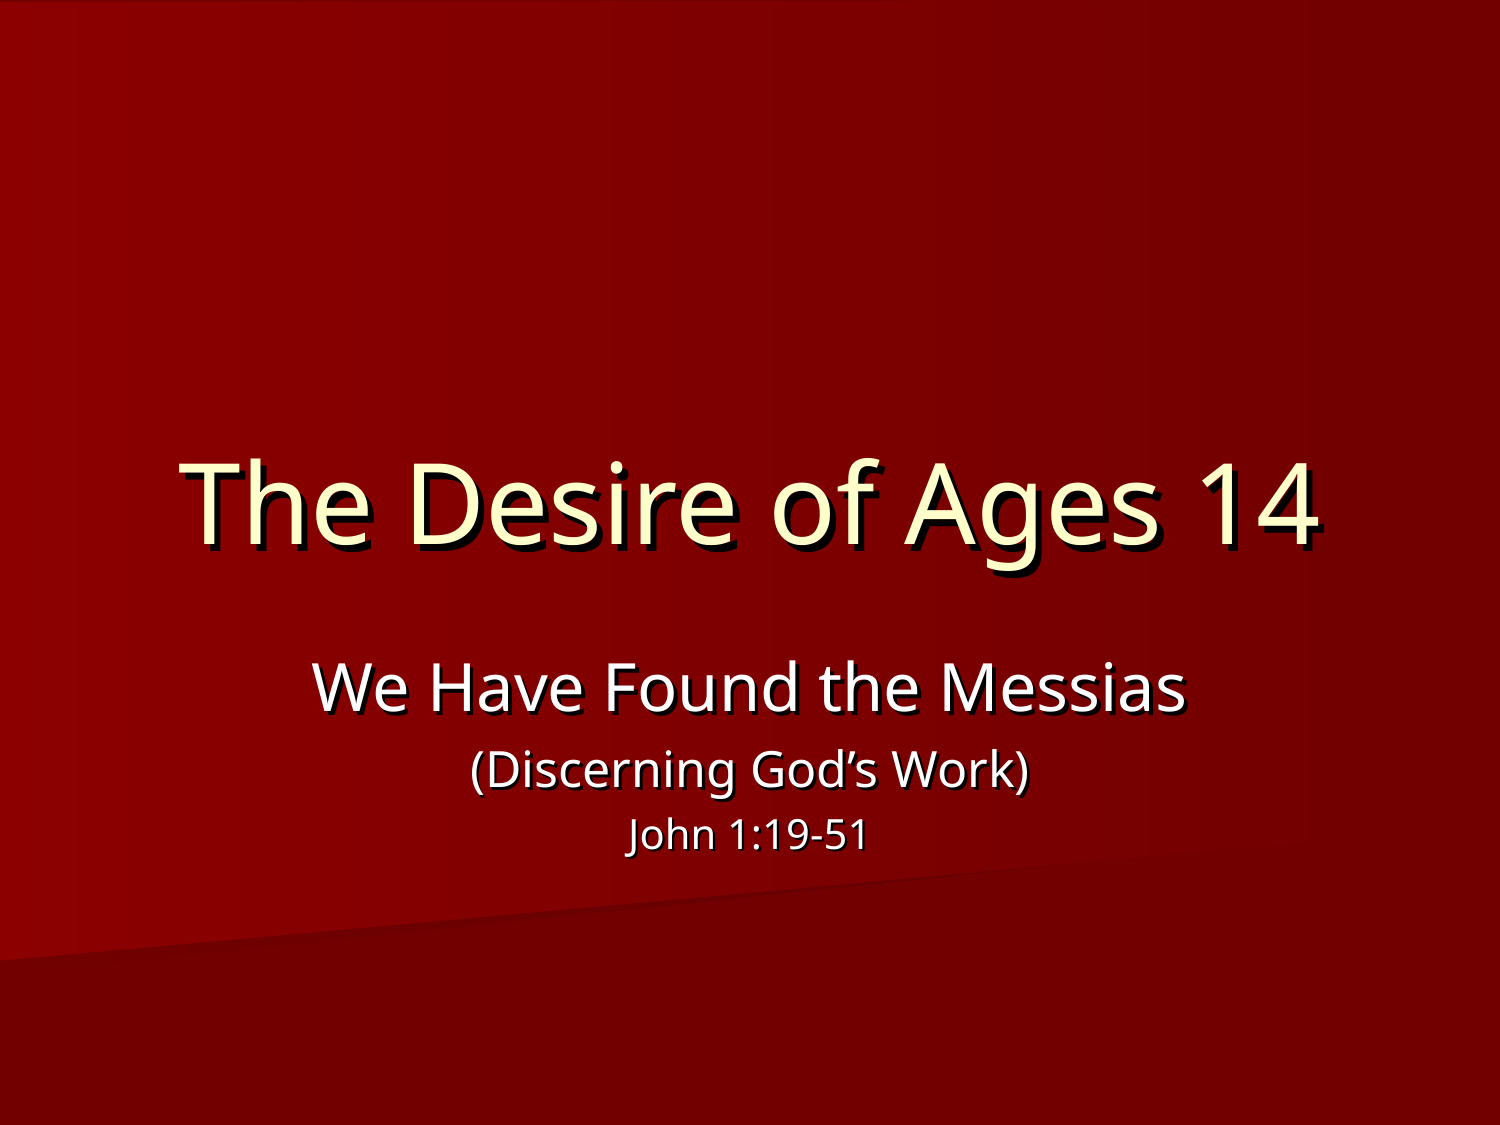

# The Desire of Ages 14
We Have Found the Messias
(Discerning God’s Work)
John 1:19-51